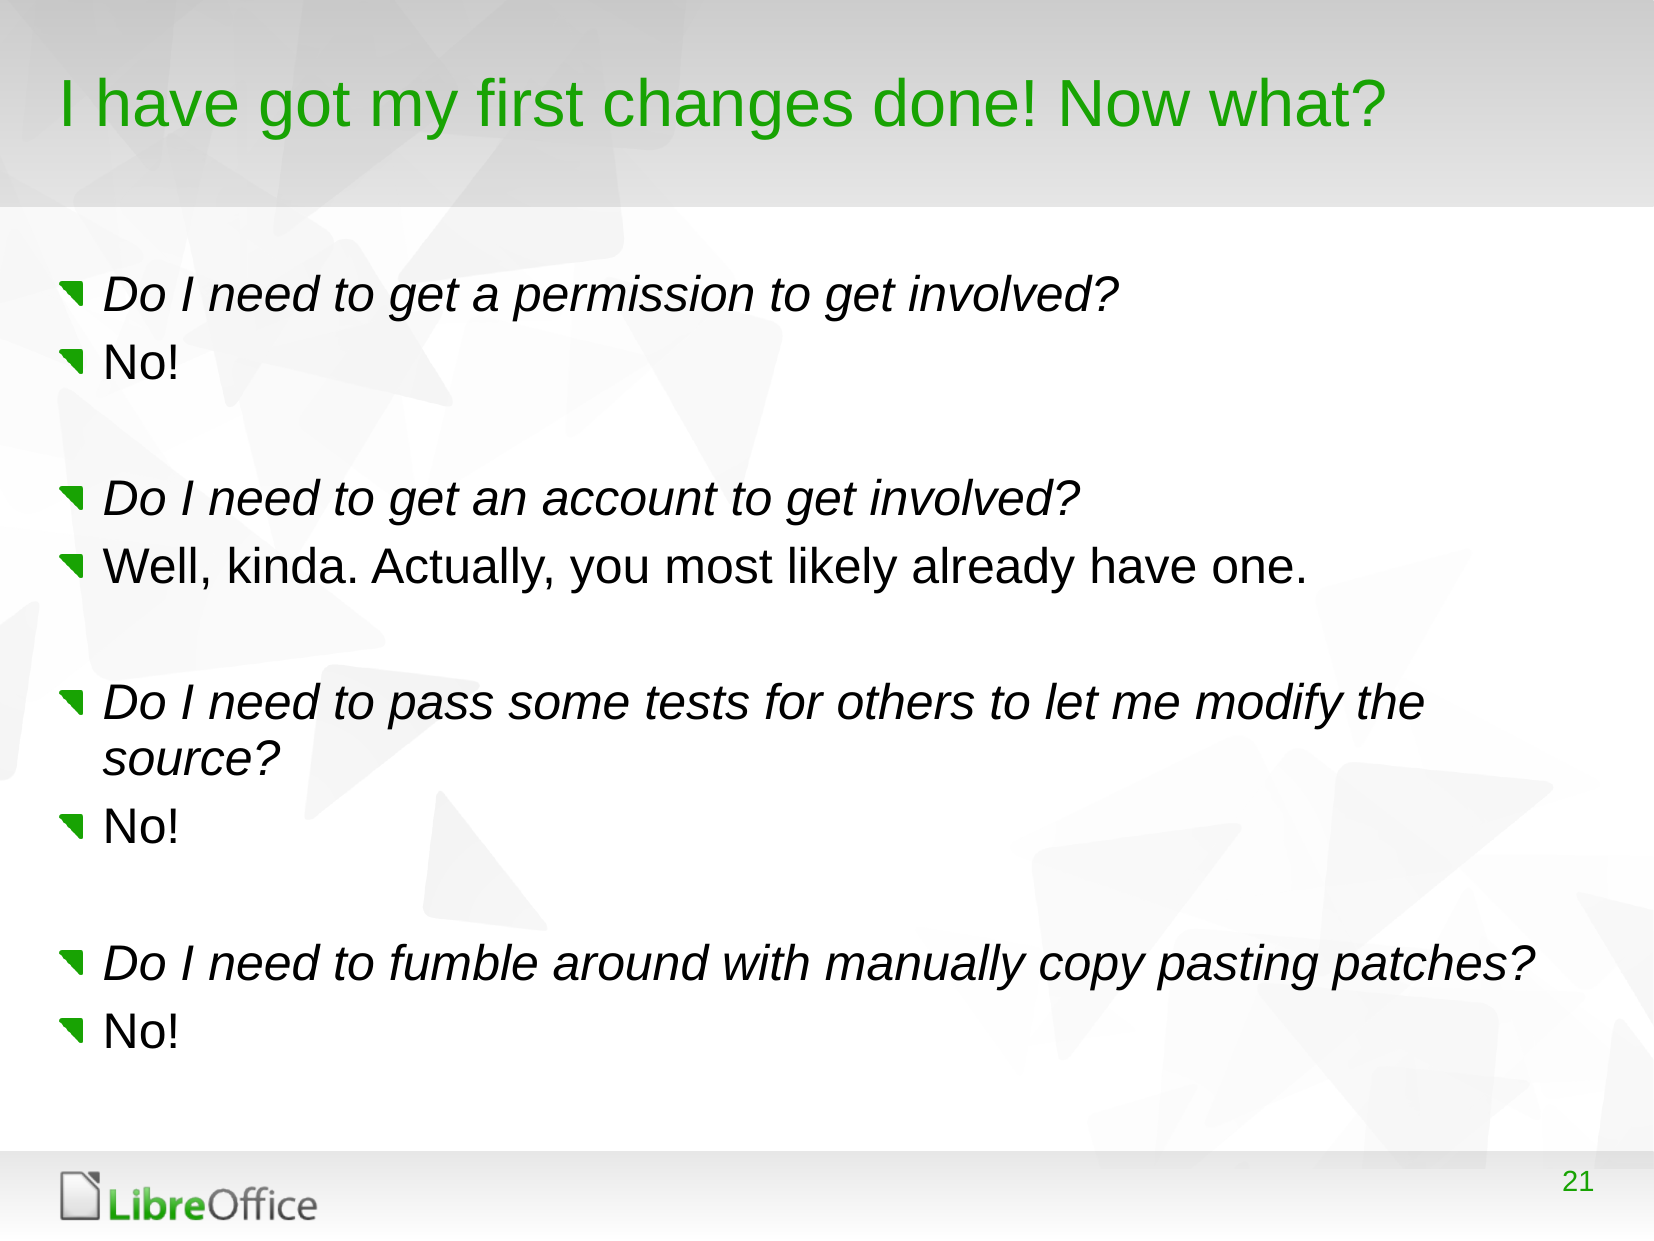

# I have got my first changes done! Now what?
Do I need to get a permission to get involved?
No!
Do I need to get an account to get involved?
Well, kinda. Actually, you most likely already have one.
Do I need to pass some tests for others to let me modify the source?
No!
Do I need to fumble around with manually copy pasting patches?
No!
21